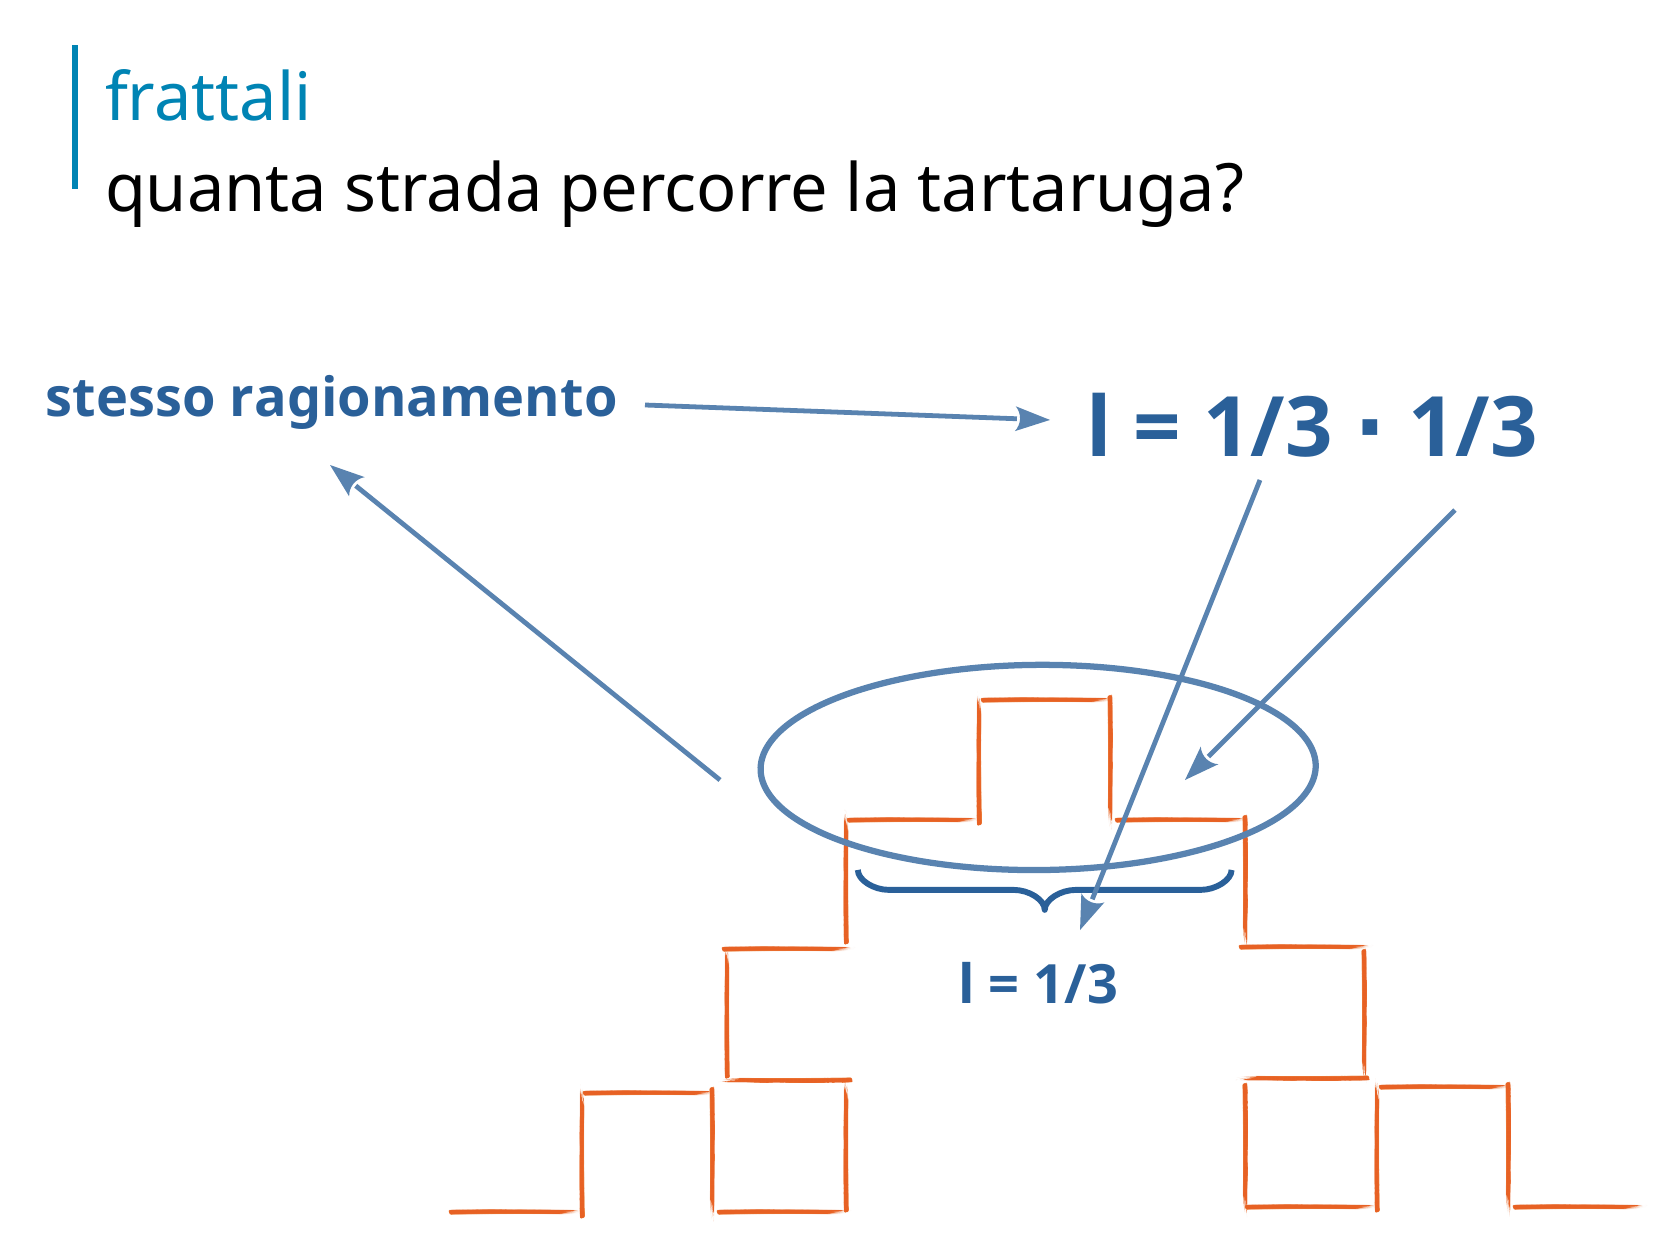

# frattali quanta strada percorre la tartaruga?
stesso ragionamento
l = 1/3 ∙ 1/3
l = 1/3